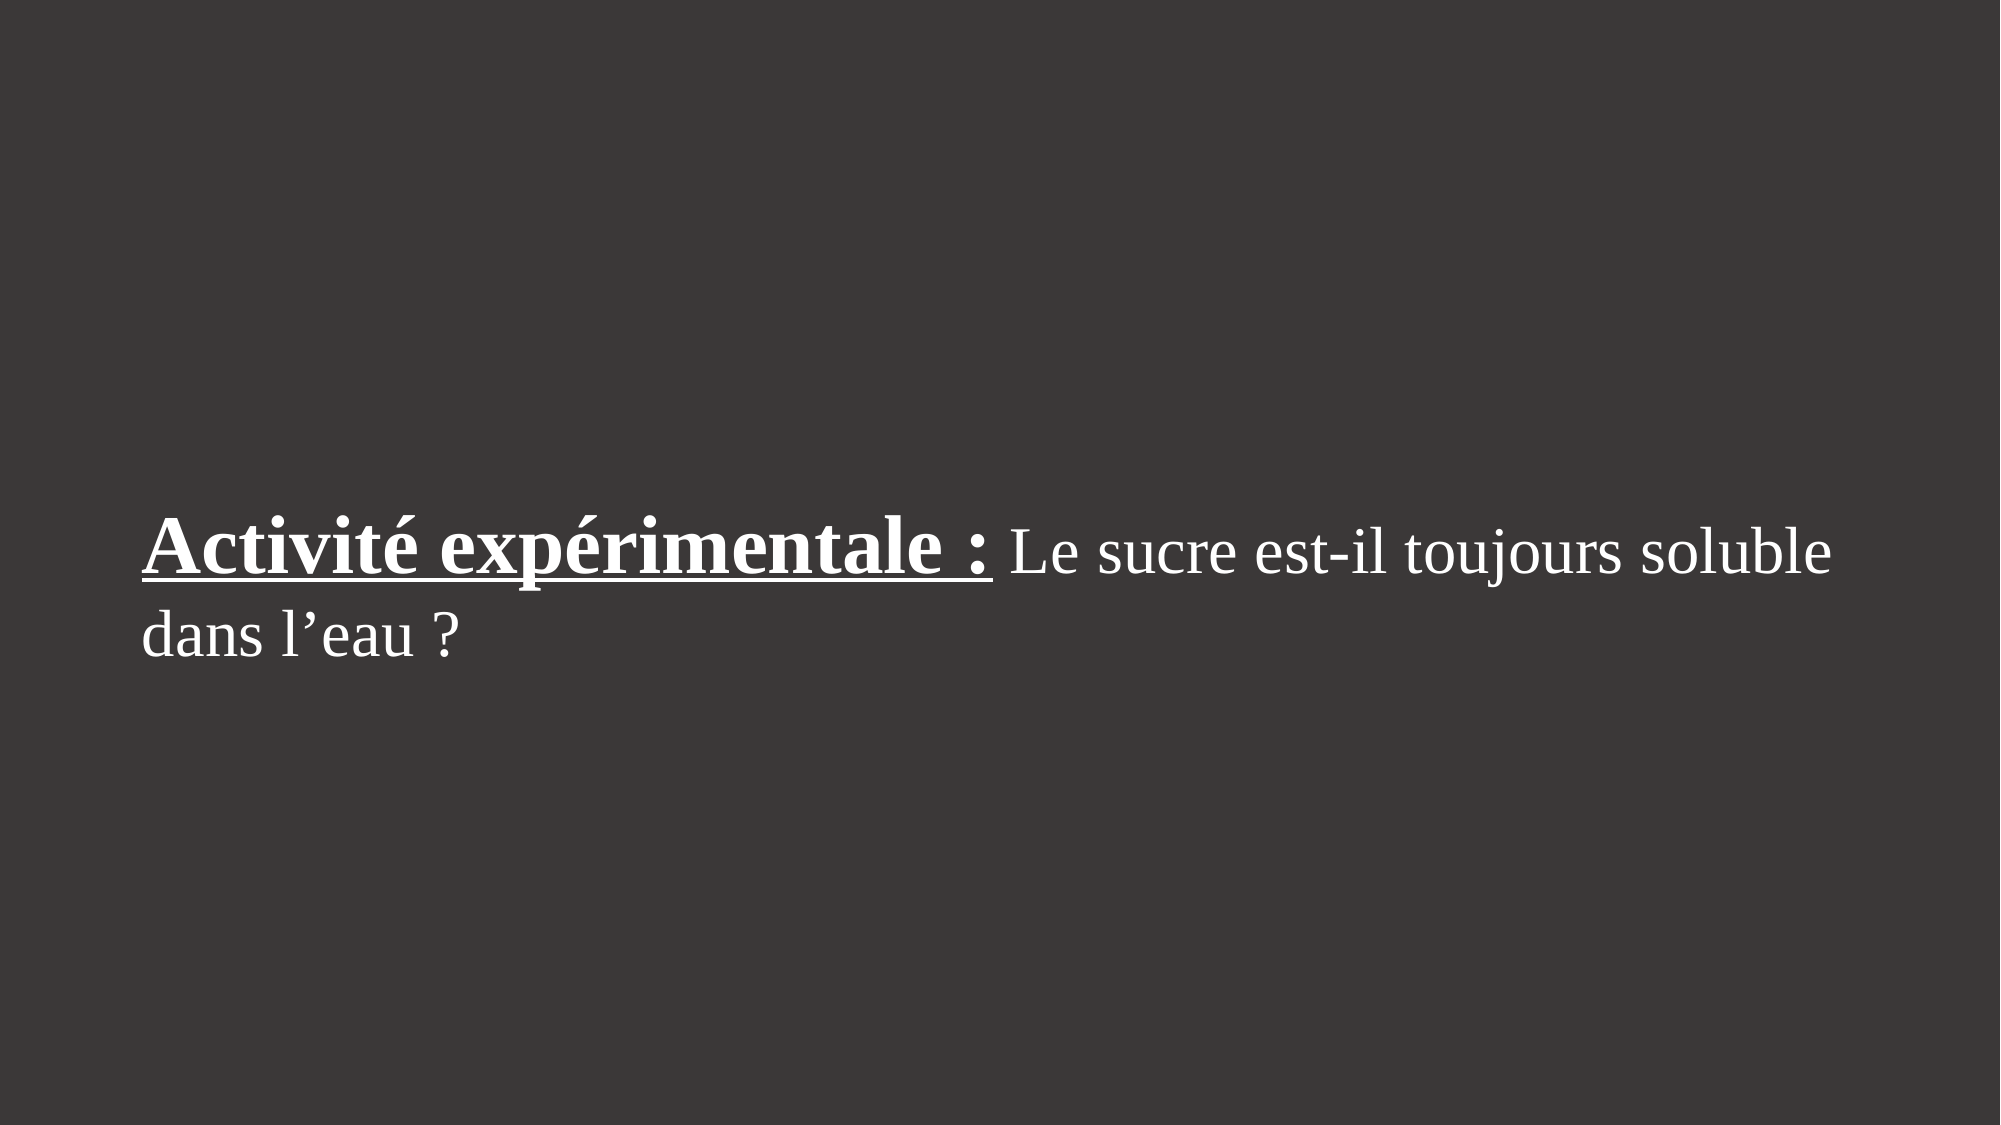

Activité expérimentale : Le sucre est-il toujours soluble dans l’eau ?